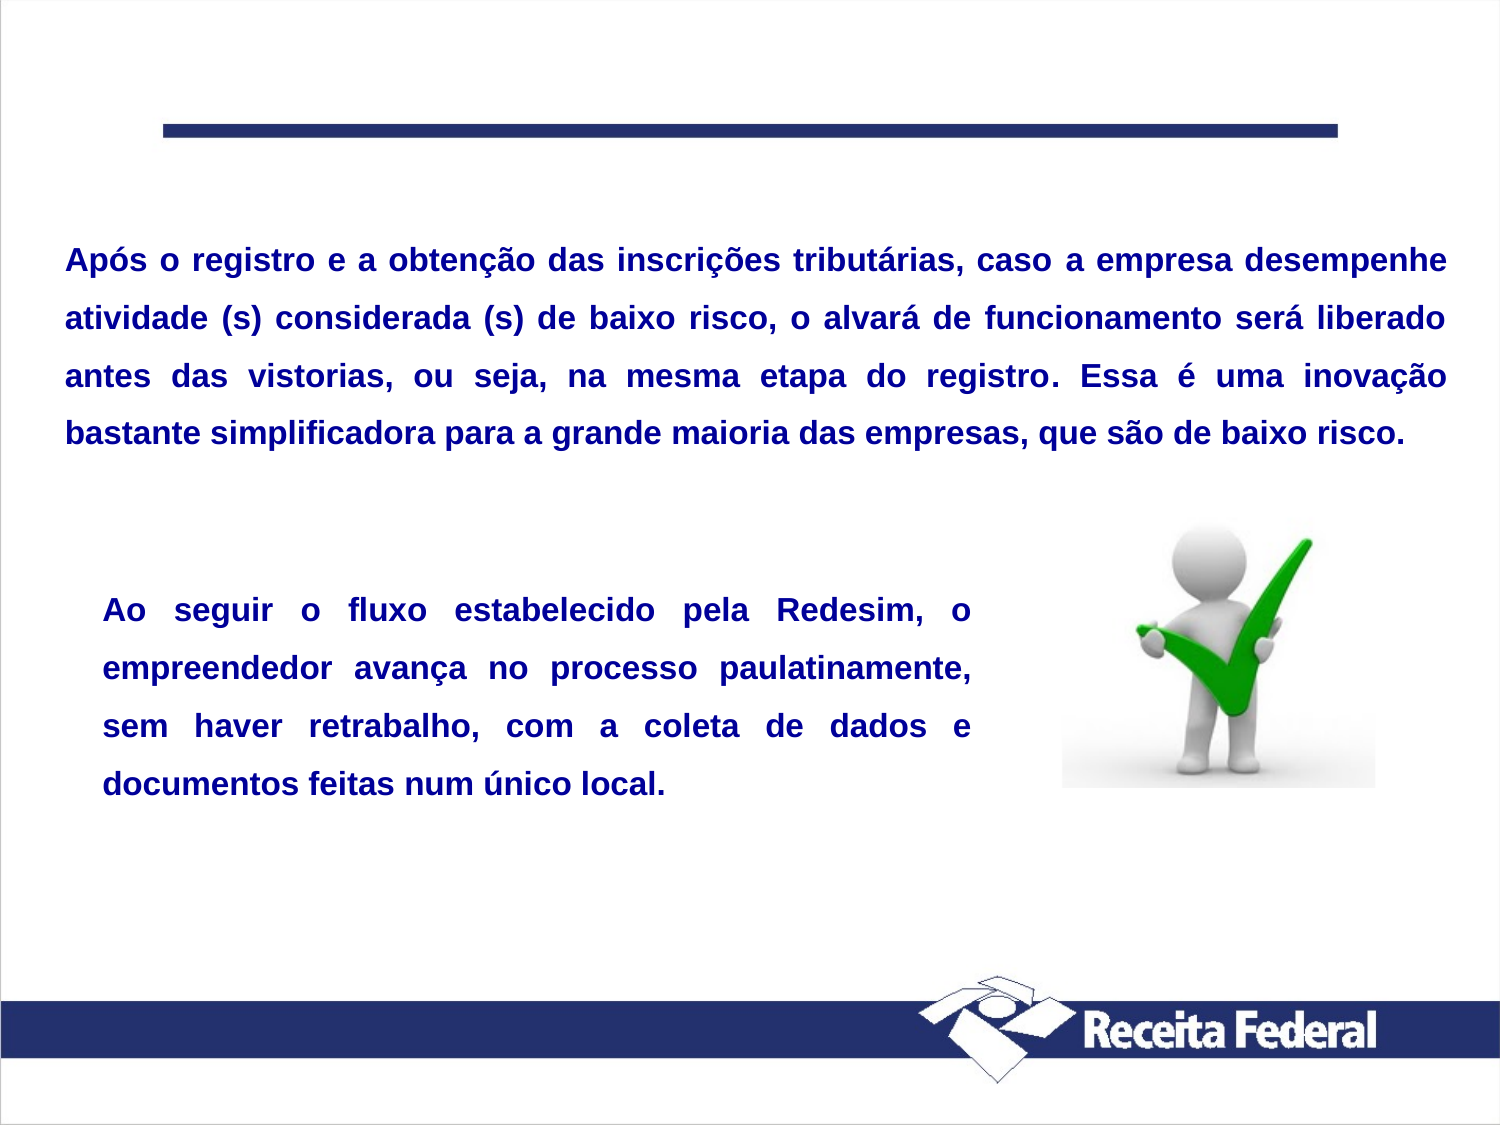

Após o registro e a obtenção das inscrições tributárias, caso a empresa desempenhe atividade (s) considerada (s) de baixo risco, o alvará de funcionamento será liberado antes das vistorias, ou seja, na mesma etapa do registro. Essa é uma inovação bastante simplificadora para a grande maioria das empresas, que são de baixo risco.
Ao seguir o fluxo estabelecido pela Redesim, o empreendedor avança no processo paulatinamente, sem haver retrabalho, com a coleta de dados e documentos feitas num único local.